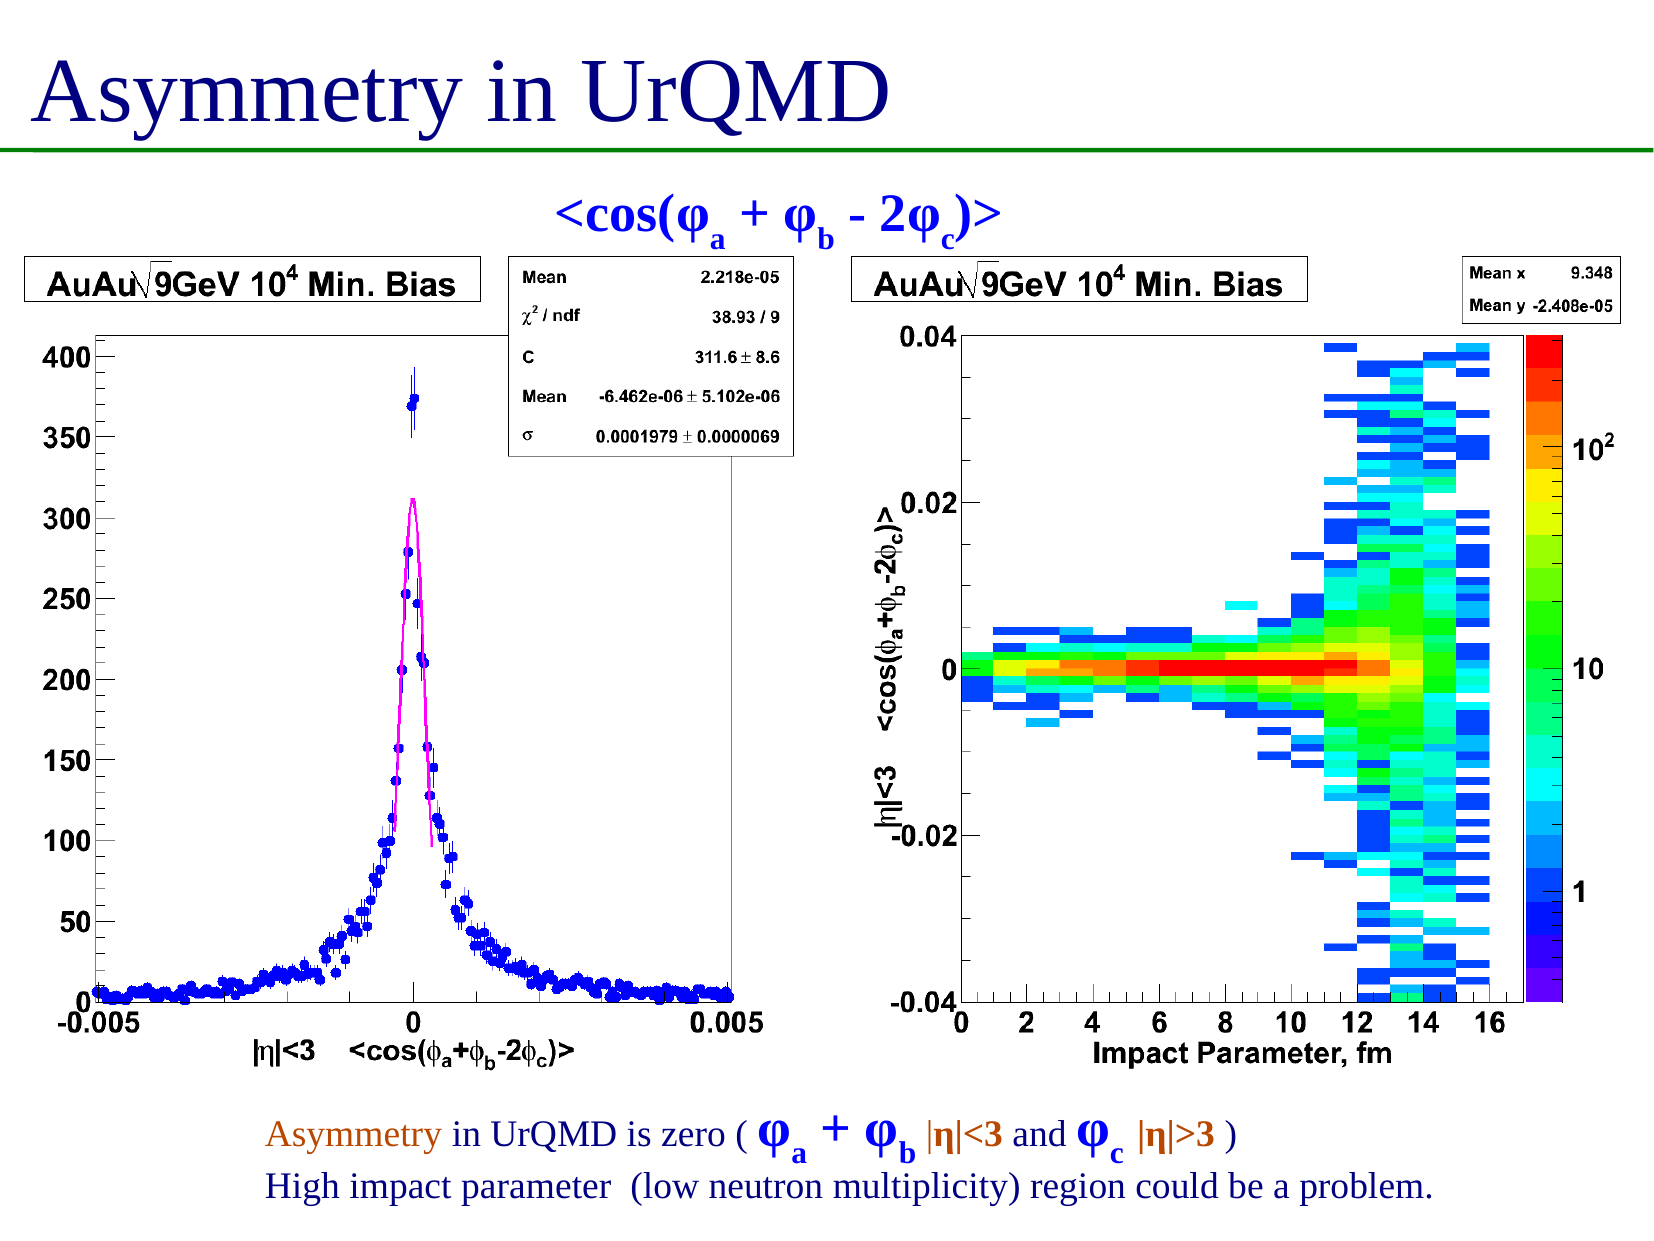

# Asymmetry in UrQMD
<cos(φa + φb - 2φc)>
Asymmetry in UrQMD is zero ( φa + φb |η|<3 and φc |η|>3 )
High impact parameter (low neutron multiplicity) region could be a problem.